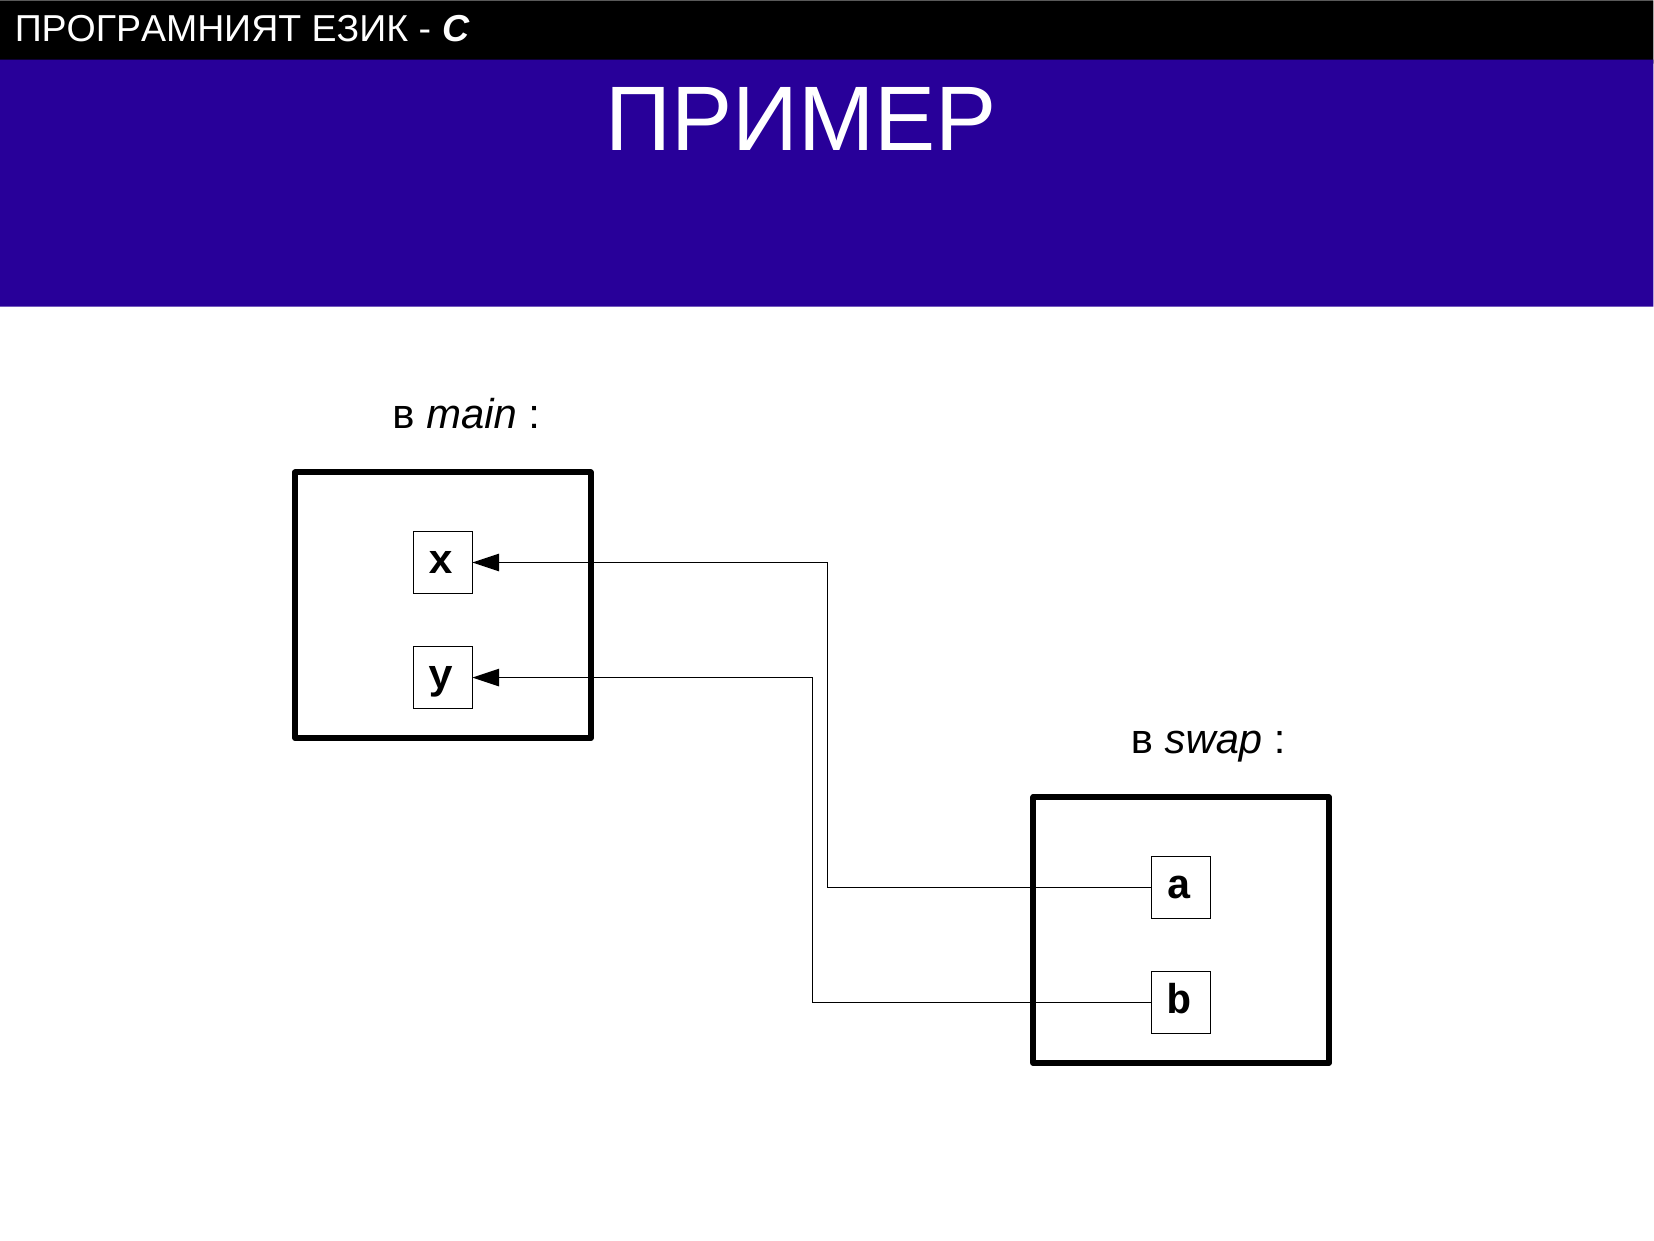

ПРОГРАМНИЯT ЕЗИК - С
								ПРИМЕР
в main :
x
y
в swap :
a
b